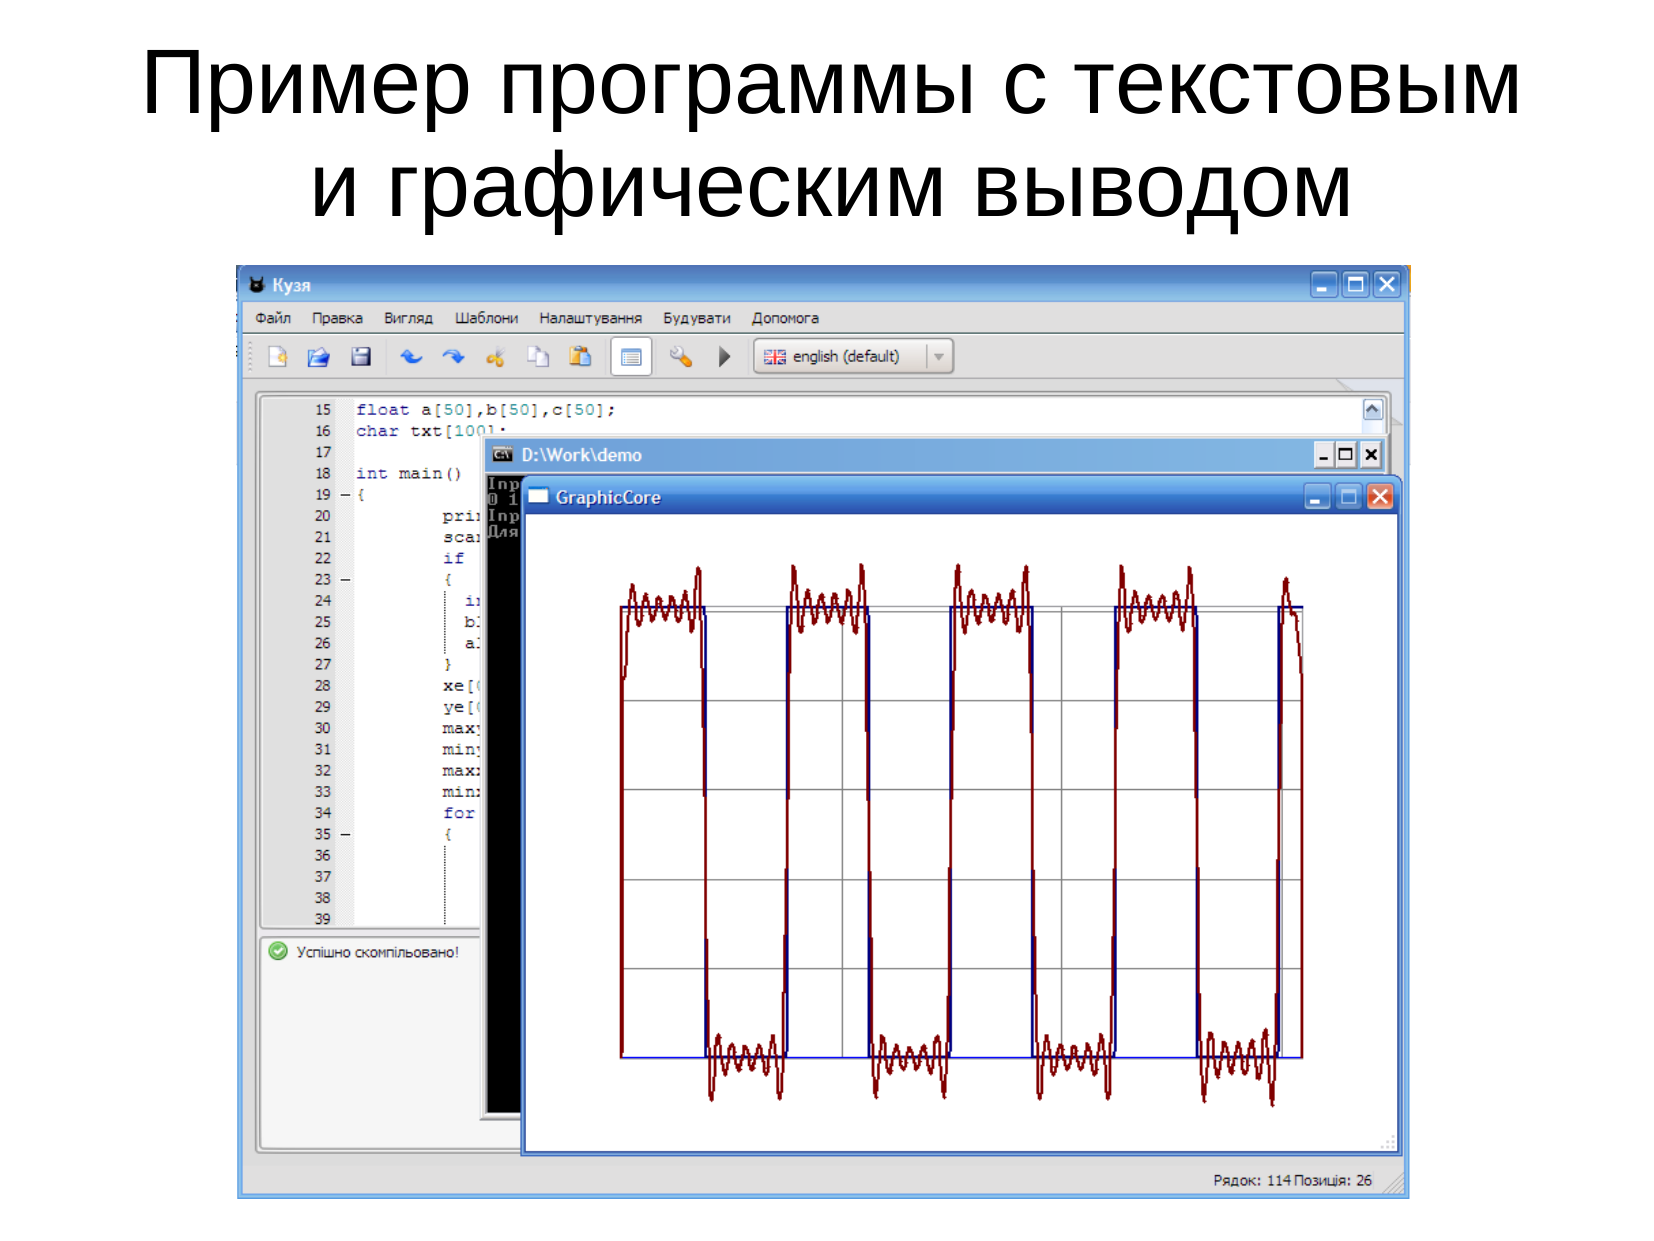

# Пример программы с текстовым и графическим выводом